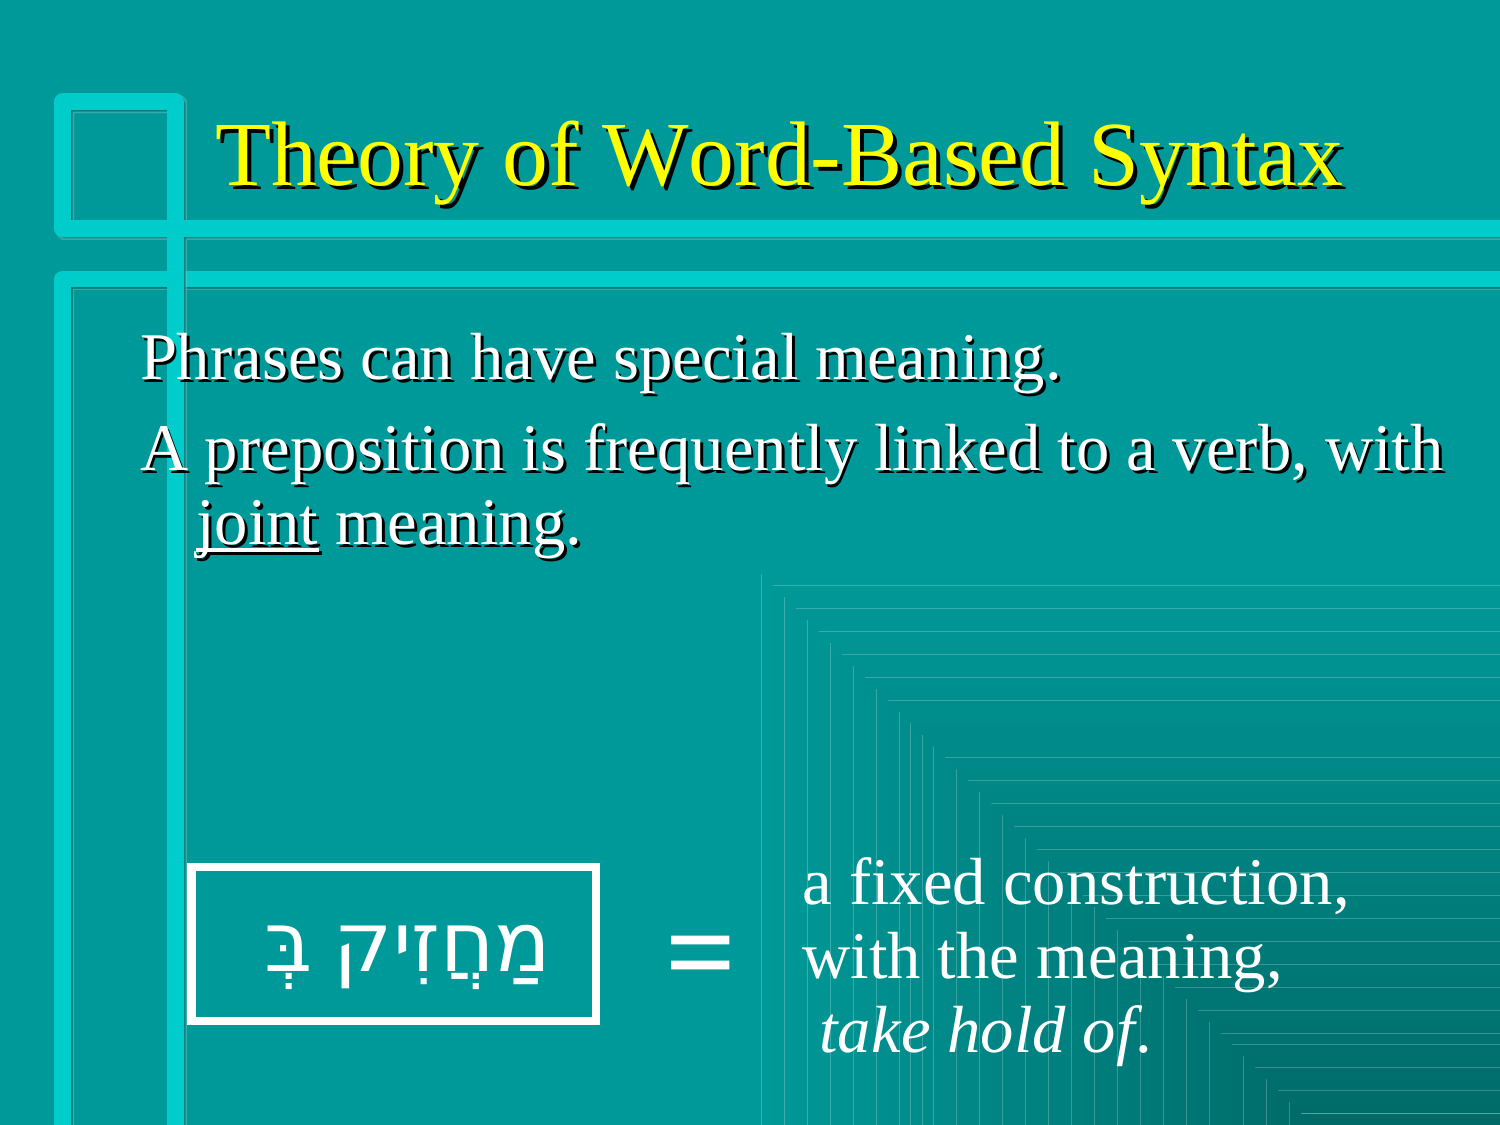

# Theory of Word-Based Syntax
Phrases can have special meaning.
A preposition is frequently linked to a verb, with joint meaning.
a fixed construction, with the meaning,
 take hold of.
=
מַחֲזִיק בְּ